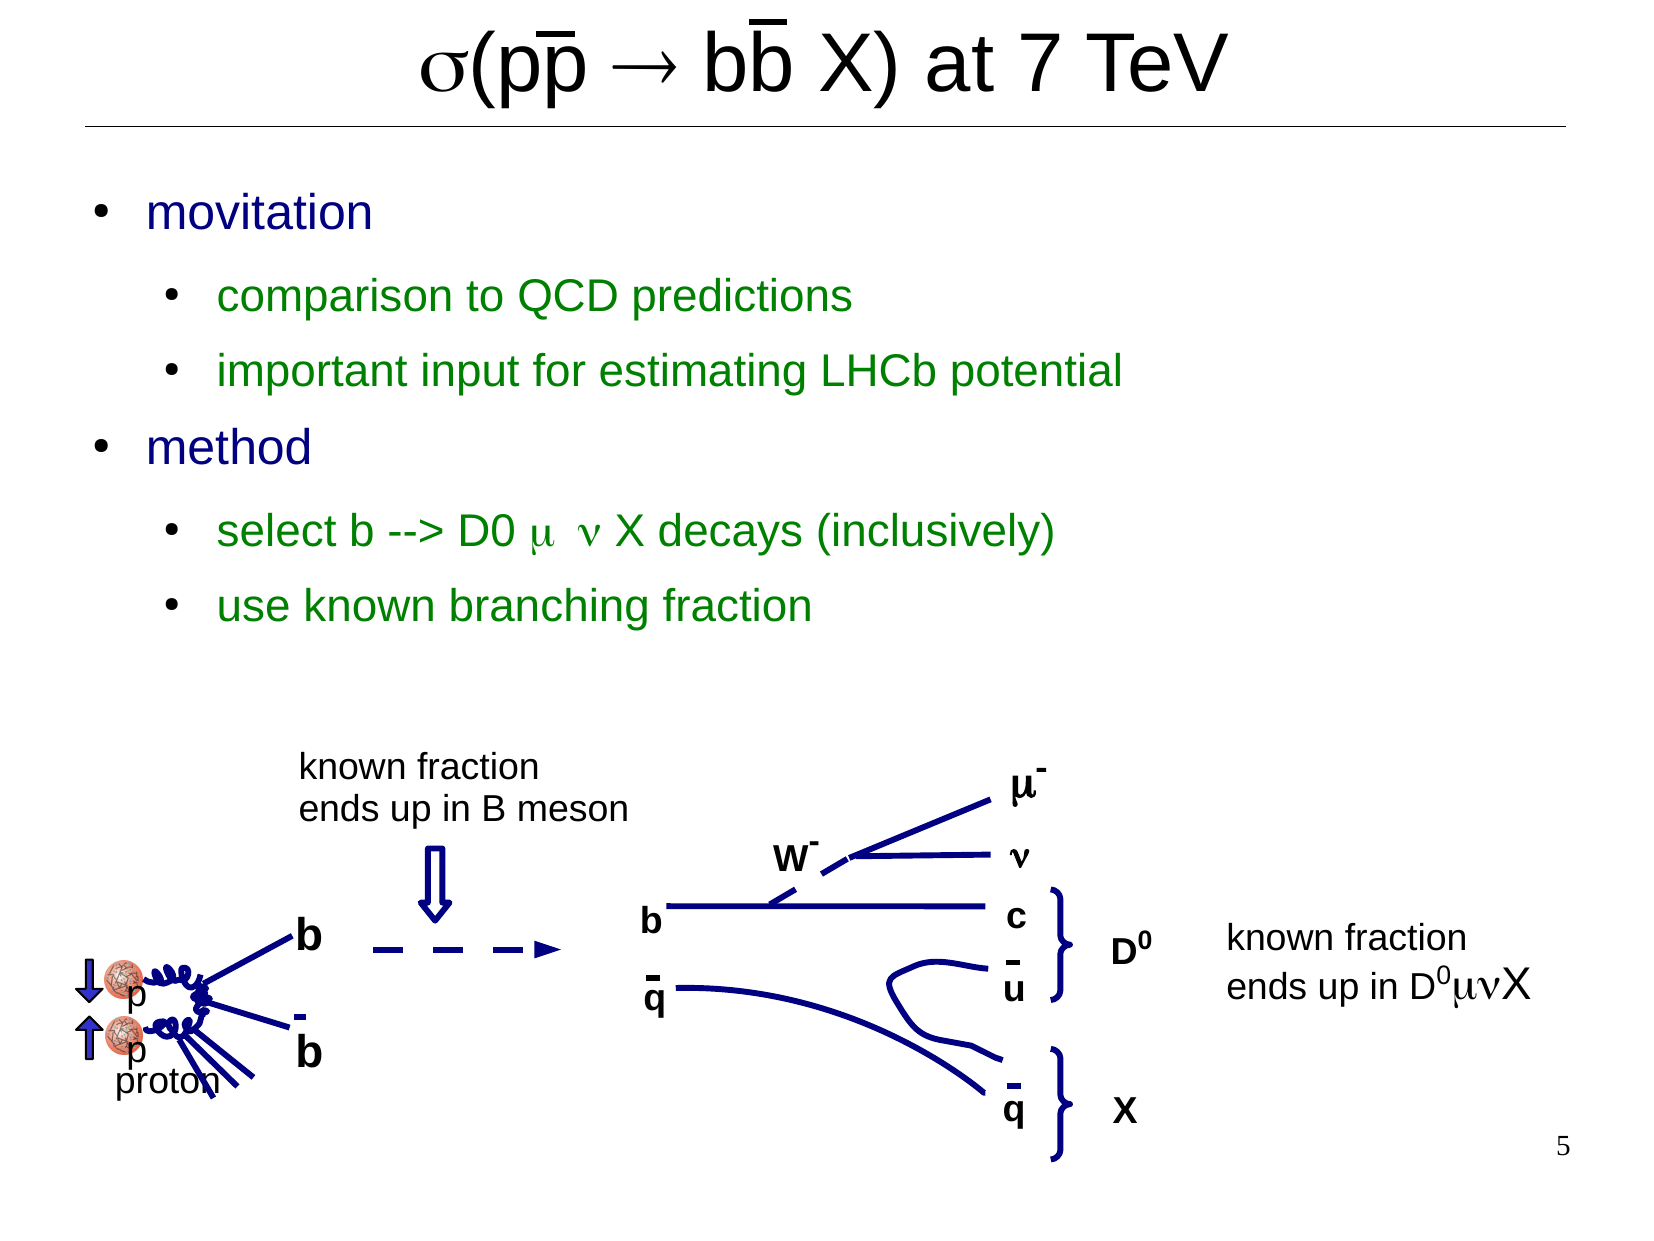

# s(pp ® bb X) at 7 TeV
movitation
comparison to QCD predictions
important input for estimating LHCb potential
method
select b --> D0 m n X decays (inclusively)
use known branching fraction
known fraction
ends up in B meson
m-
W-
n
c
b
D0
u
q
q
X
b
p
b
p
proton
known fraction
ends up in D0mnX
5